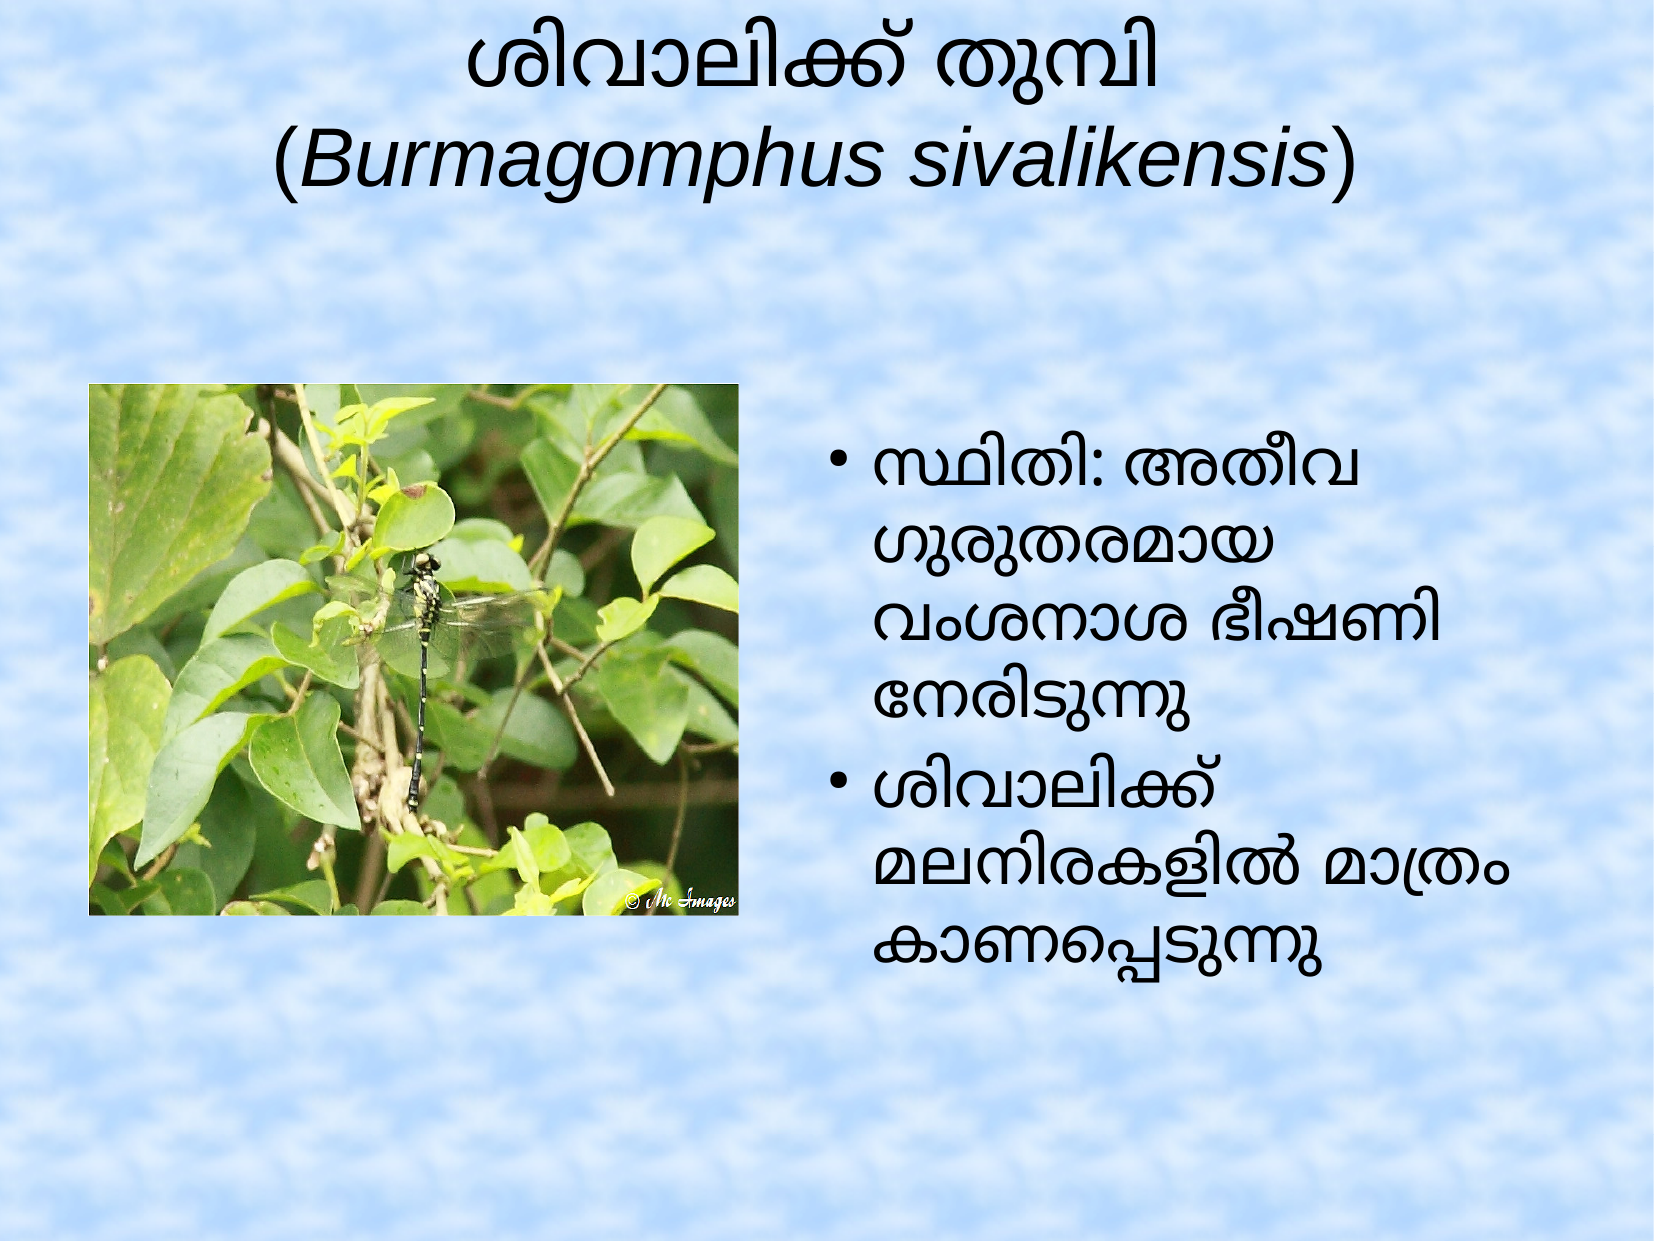

# ശിവാലിക്ക് തുമ്പി (Burmagomphus sivalikensis)
സ്ഥിതി: അതീവ ഗുരുതരമായ വംശനാശ ഭീഷണി നേരിടുന്നു
ശിവാലിക്ക് മലനിരകളില്‍ മാത്രം കാണപ്പെടുന്നു